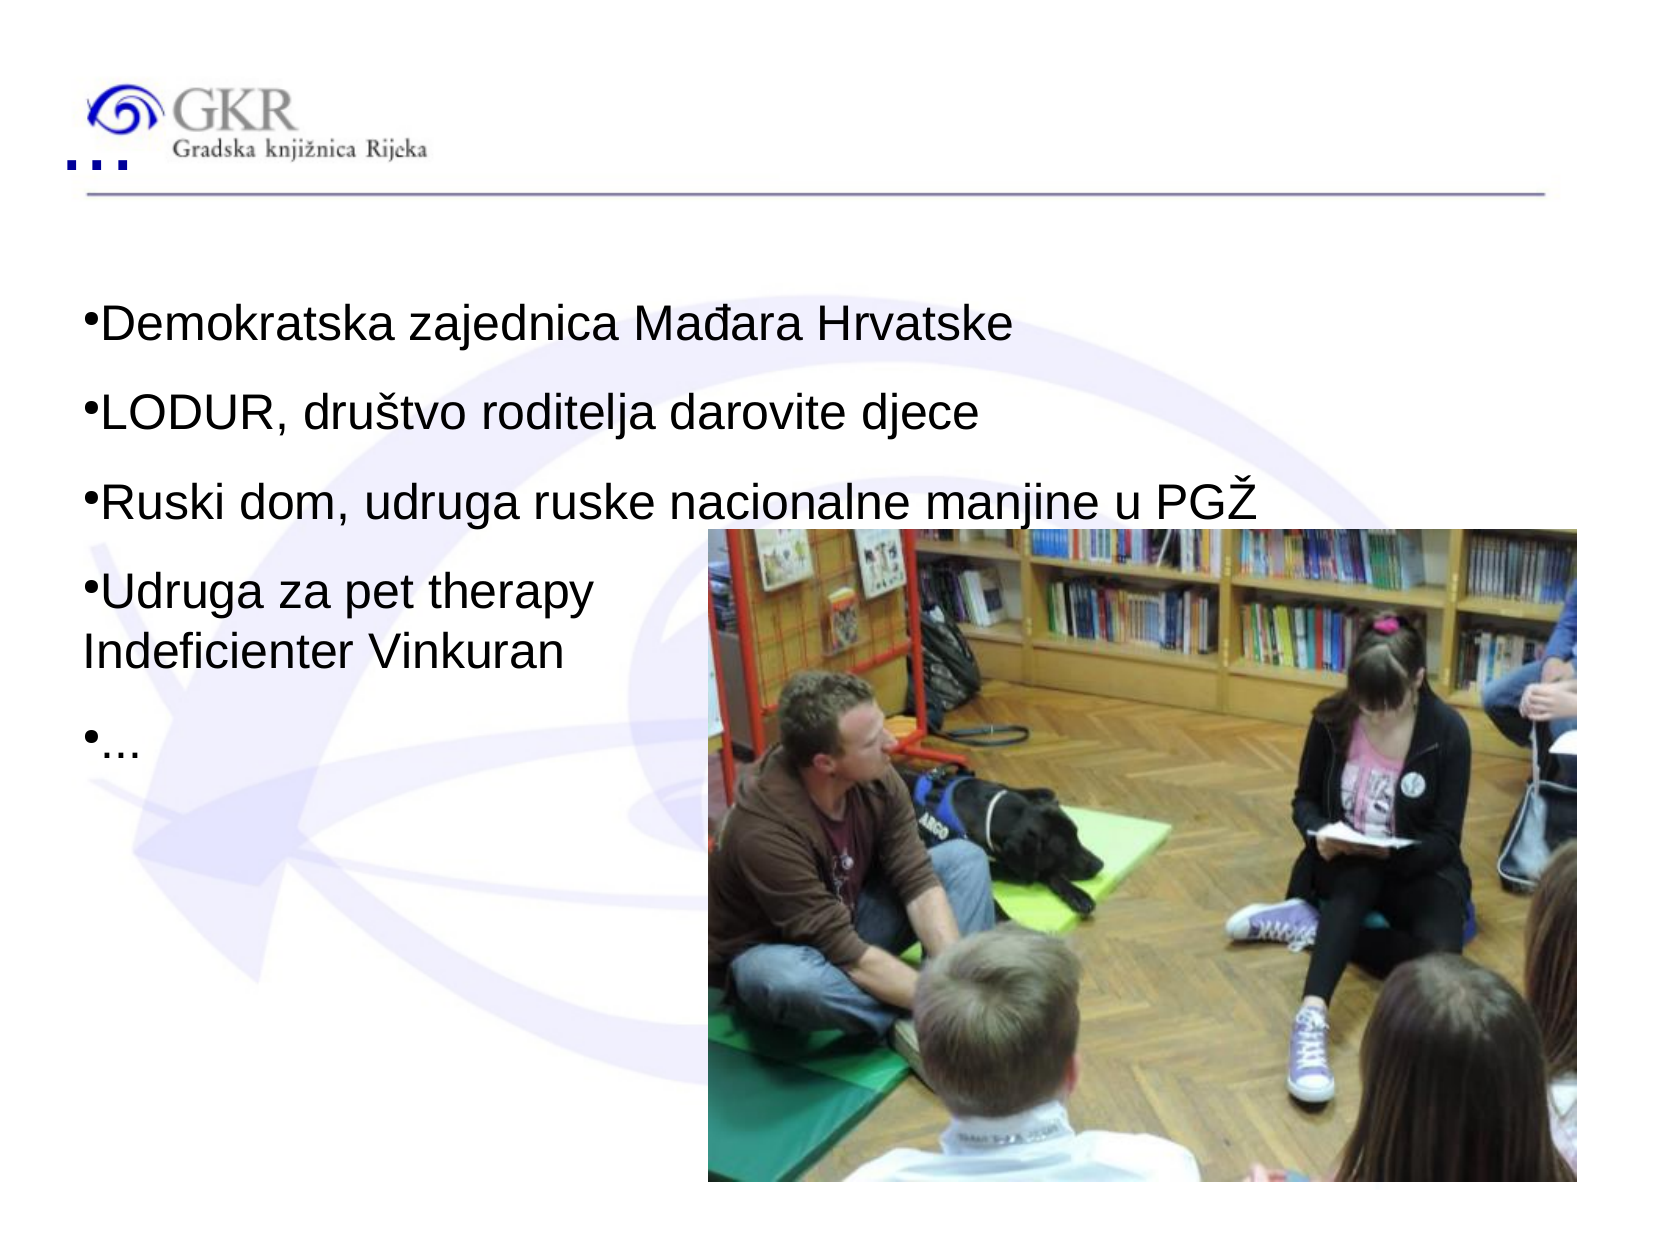

# ...
Demokratska zajednica Mađara Hrvatske
LODUR, društvo roditelja darovite djece
Ruski dom, udruga ruske nacionalne manjine u PGŽ
Udruga za pet therapy
Indeficienter Vinkuran
...